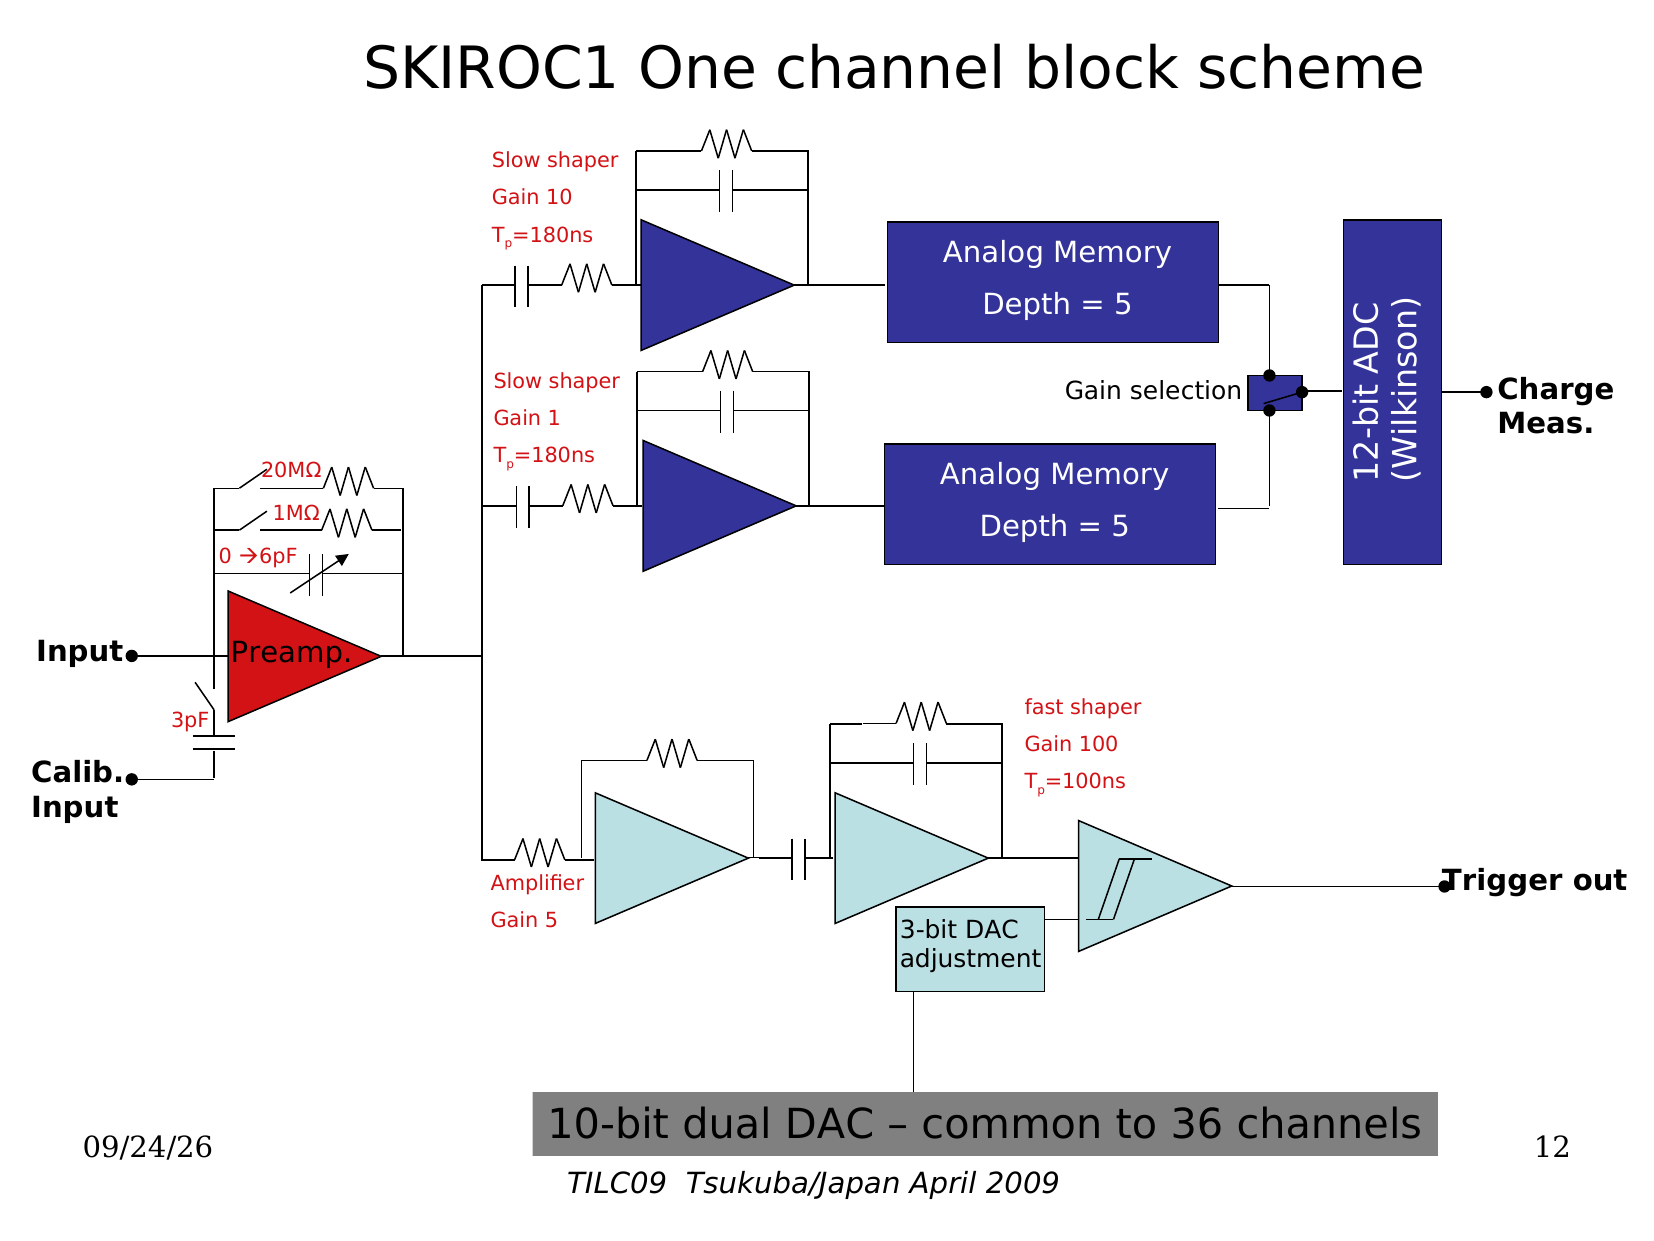

# SKIROC1 One channel block scheme
Slow shaper
Gain 10
Tp=180ns
Analog Memory
Depth = 5
12-bit ADC
(Wilkinson)
Slow shaper
Gain 1
Tp=180ns
Charge
Meas.
Gain selection
Analog Memory
Depth = 5
20MΩ
1MΩ
0 6pF
Input
Preamp.
fast shaper
Gain 100
Tp=100ns
3pF
Calib.Input
Trigger out
Amplifier
Gain 5
3-bit DAC
adjustment
10-bit dual DAC – common to 36 channels
12